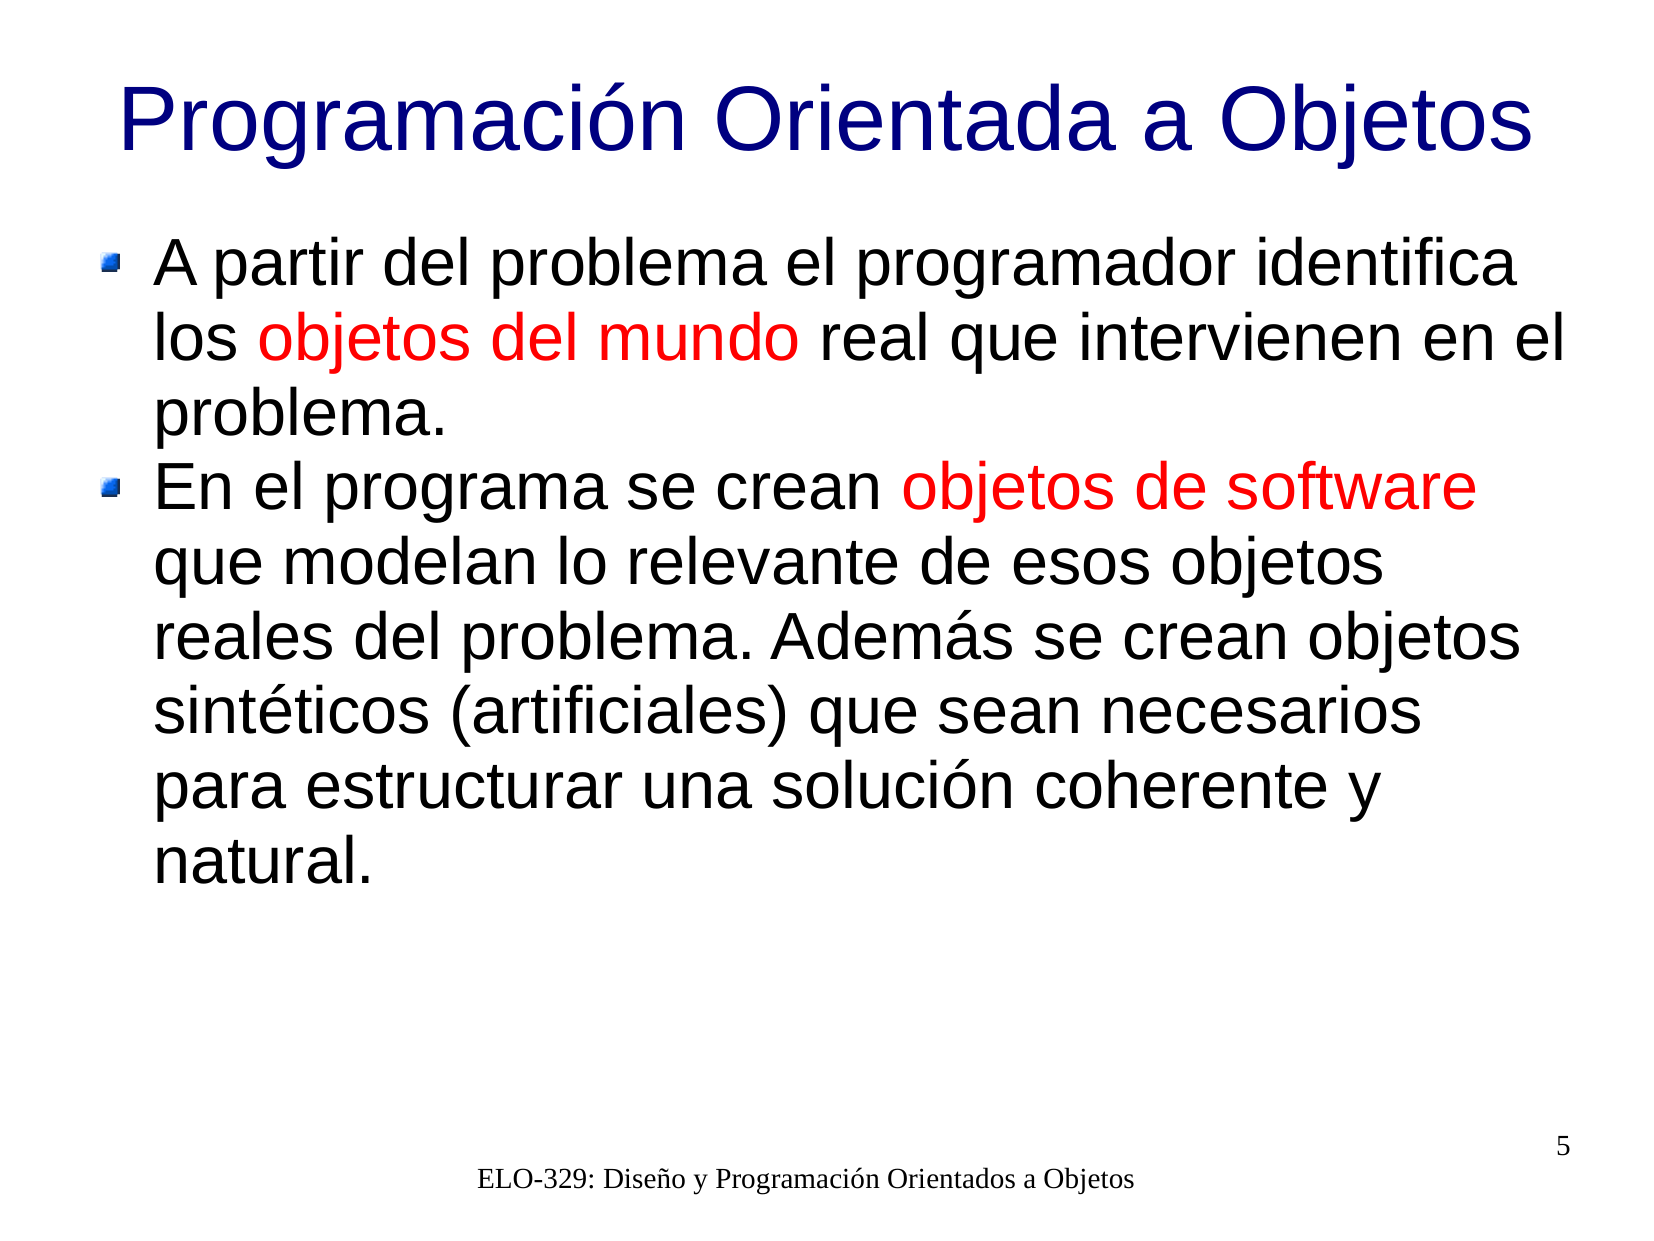

# Programación Orientada a Objetos
A partir del problema el programador identifica los objetos del mundo real que intervienen en el problema.
En el programa se crean objetos de software que modelan lo relevante de esos objetos reales del problema. Además se crean objetos sintéticos (artificiales) que sean necesarios para estructurar una solución coherente y natural.
5